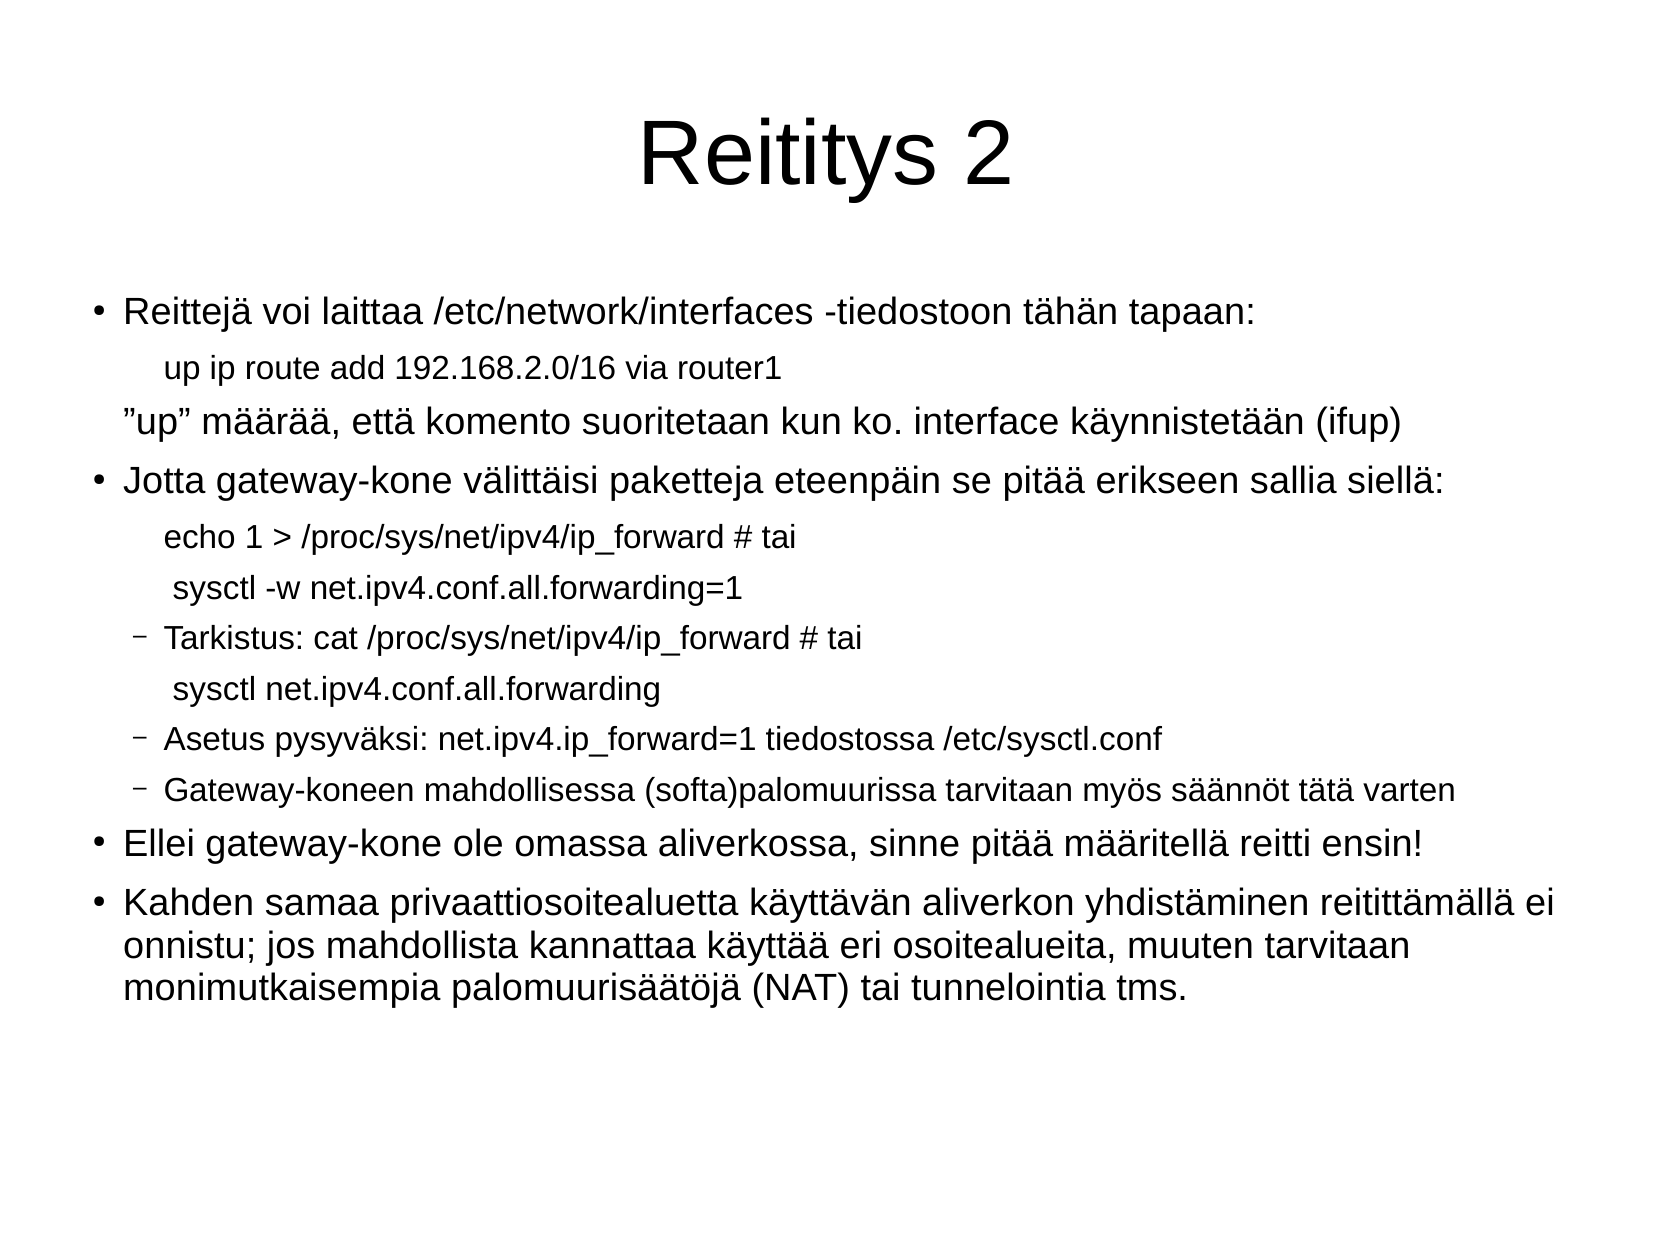

# Reititys 2
Reittejä voi laittaa /etc/network/interfaces -tiedostoon tähän tapaan:
up ip route add 192.168.2.0/16 via router1
”up” määrää, että komento suoritetaan kun ko. interface käynnistetään (ifup)
Jotta gateway-kone välittäisi paketteja eteenpäin se pitää erikseen sallia siellä:
echo 1 > /proc/sys/net/ipv4/ip_forward # tai
 sysctl -w net.ipv4.conf.all.forwarding=1
Tarkistus: cat /proc/sys/net/ipv4/ip_forward # tai
 sysctl net.ipv4.conf.all.forwarding
Asetus pysyväksi: net.ipv4.ip_forward=1 tiedostossa /etc/sysctl.conf
Gateway-koneen mahdollisessa (softa)palomuurissa tarvitaan myös säännöt tätä varten
Ellei gateway-kone ole omassa aliverkossa, sinne pitää määritellä reitti ensin!
Kahden samaa privaattiosoitealuetta käyttävän aliverkon yhdistäminen reitittämällä ei onnistu; jos mahdollista kannattaa käyttää eri osoitealueita, muuten tarvitaan monimutkaisempia palomuurisäätöjä (NAT) tai tunnelointia tms.